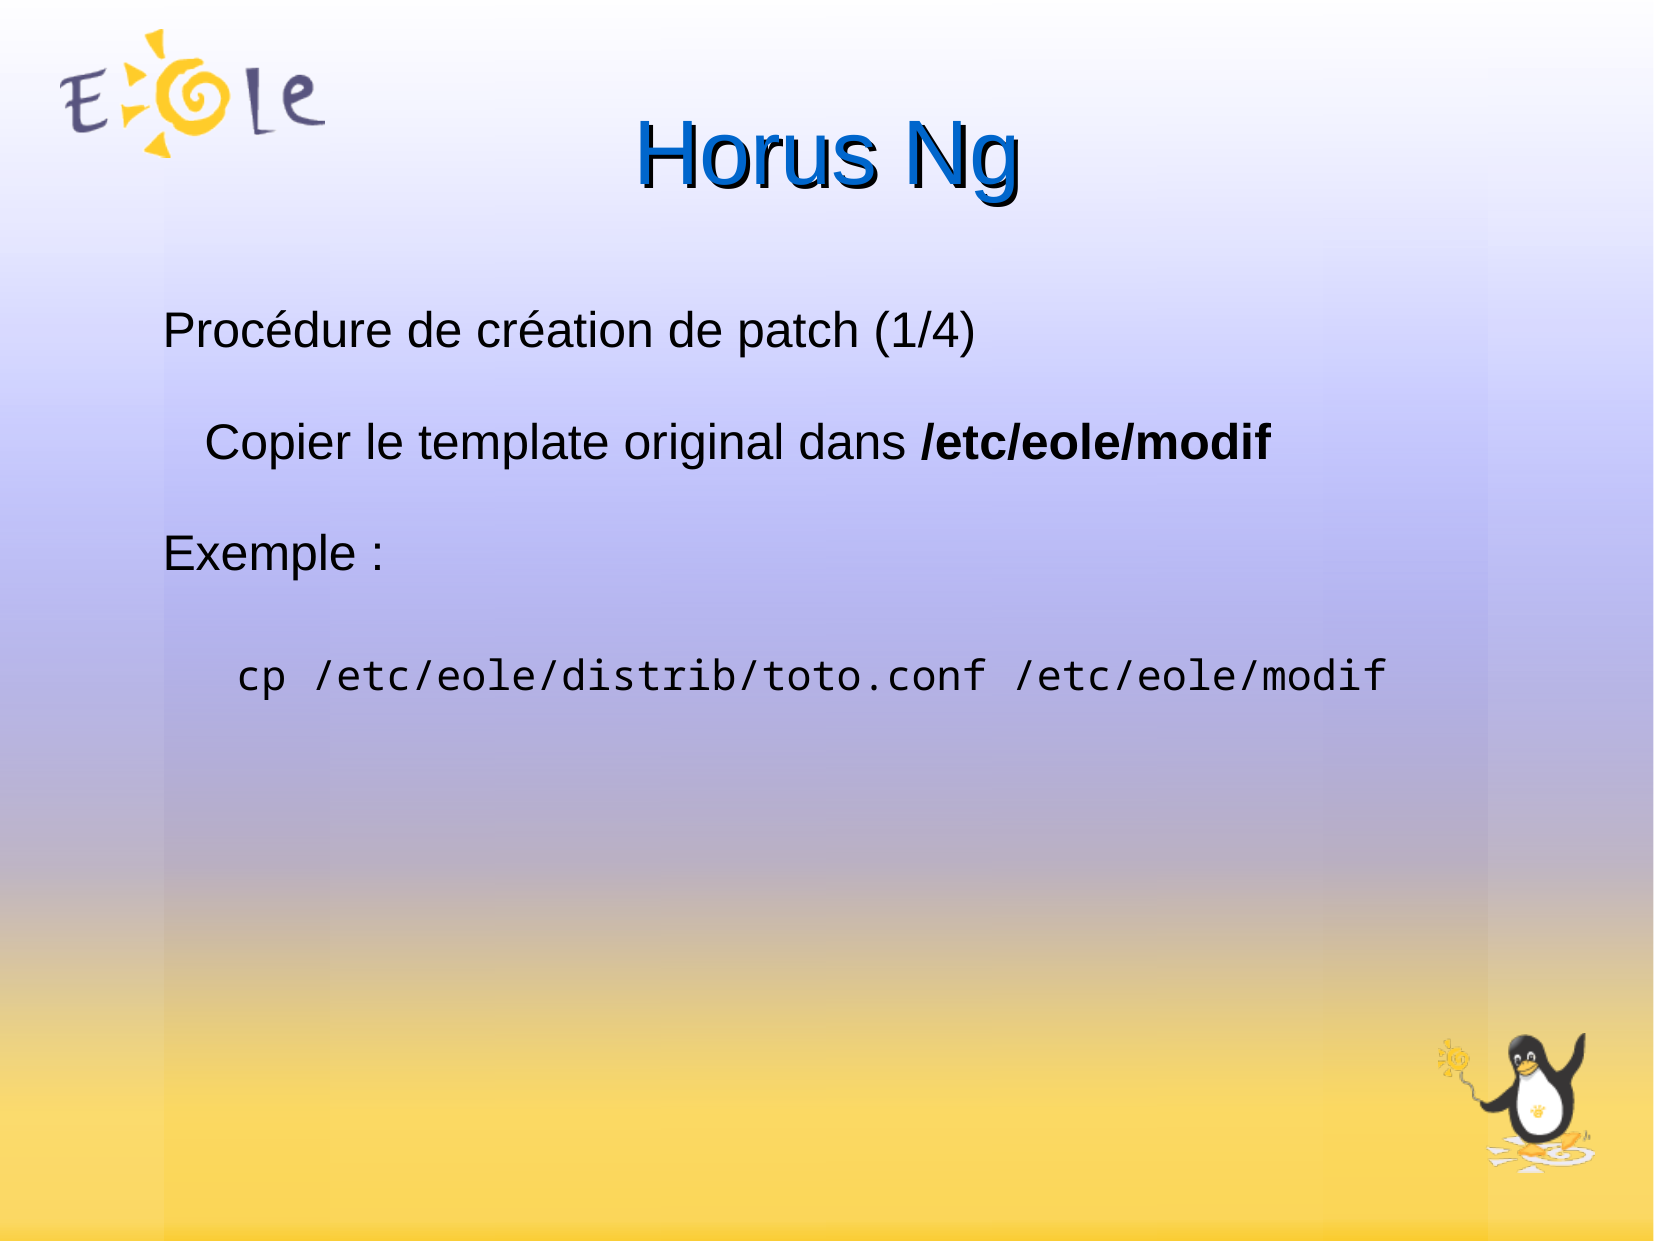

# Horus Ng
Procédure de création de patch (1/4)
 Copier le template original dans /etc/eole/modif
Exemple :
	cp /etc/eole/distrib/toto.conf /etc/eole/modif